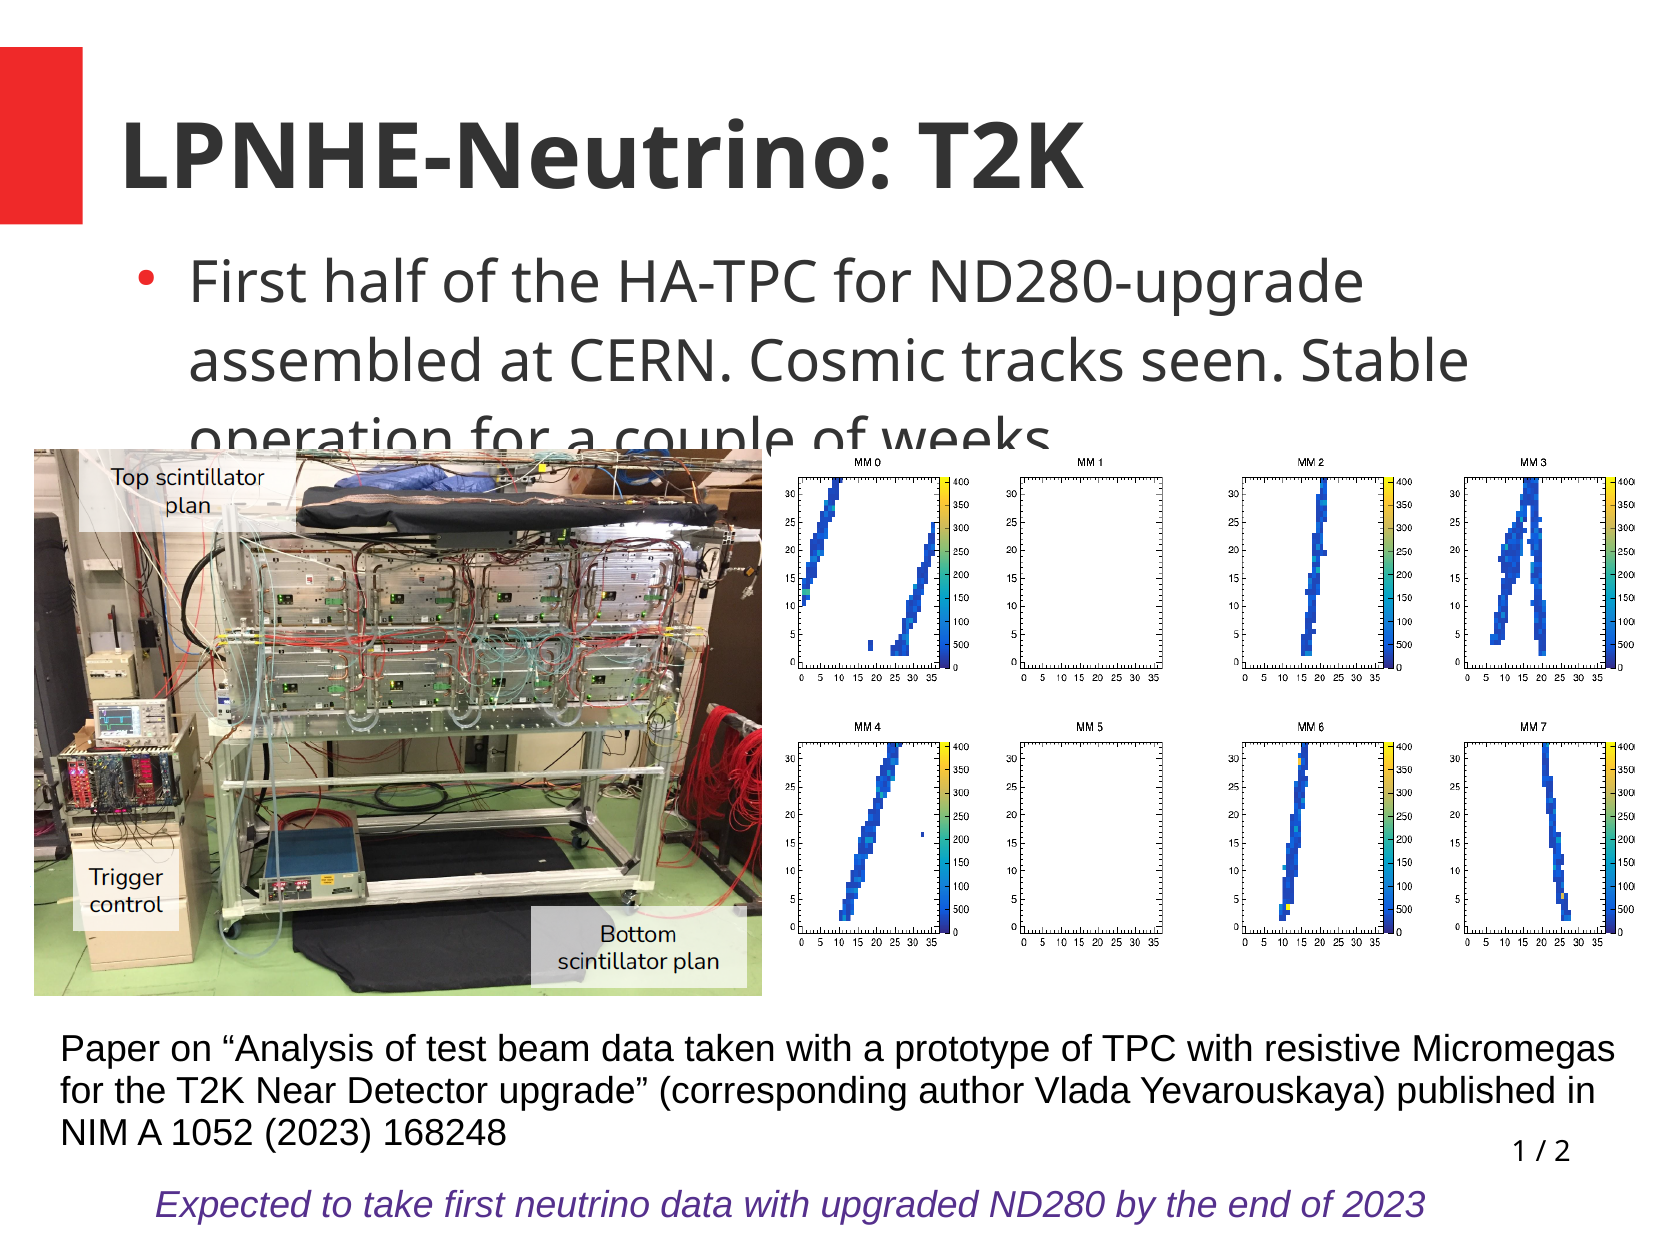

# LPNHE-Neutrino: T2K
First half of the HA-TPC for ND280-upgrade assembled at CERN. Cosmic tracks seen. Stable operation for a couple of weeks.
Paper on “Analysis of test beam data taken with a prototype of TPC with resistive Micromegas
for the T2K Near Detector upgrade” (corresponding author Vlada Yevarouskaya) published in
NIM A 1052 (2023) 168248
1
Expected to take first neutrino data with upgraded ND280 by the end of 2023